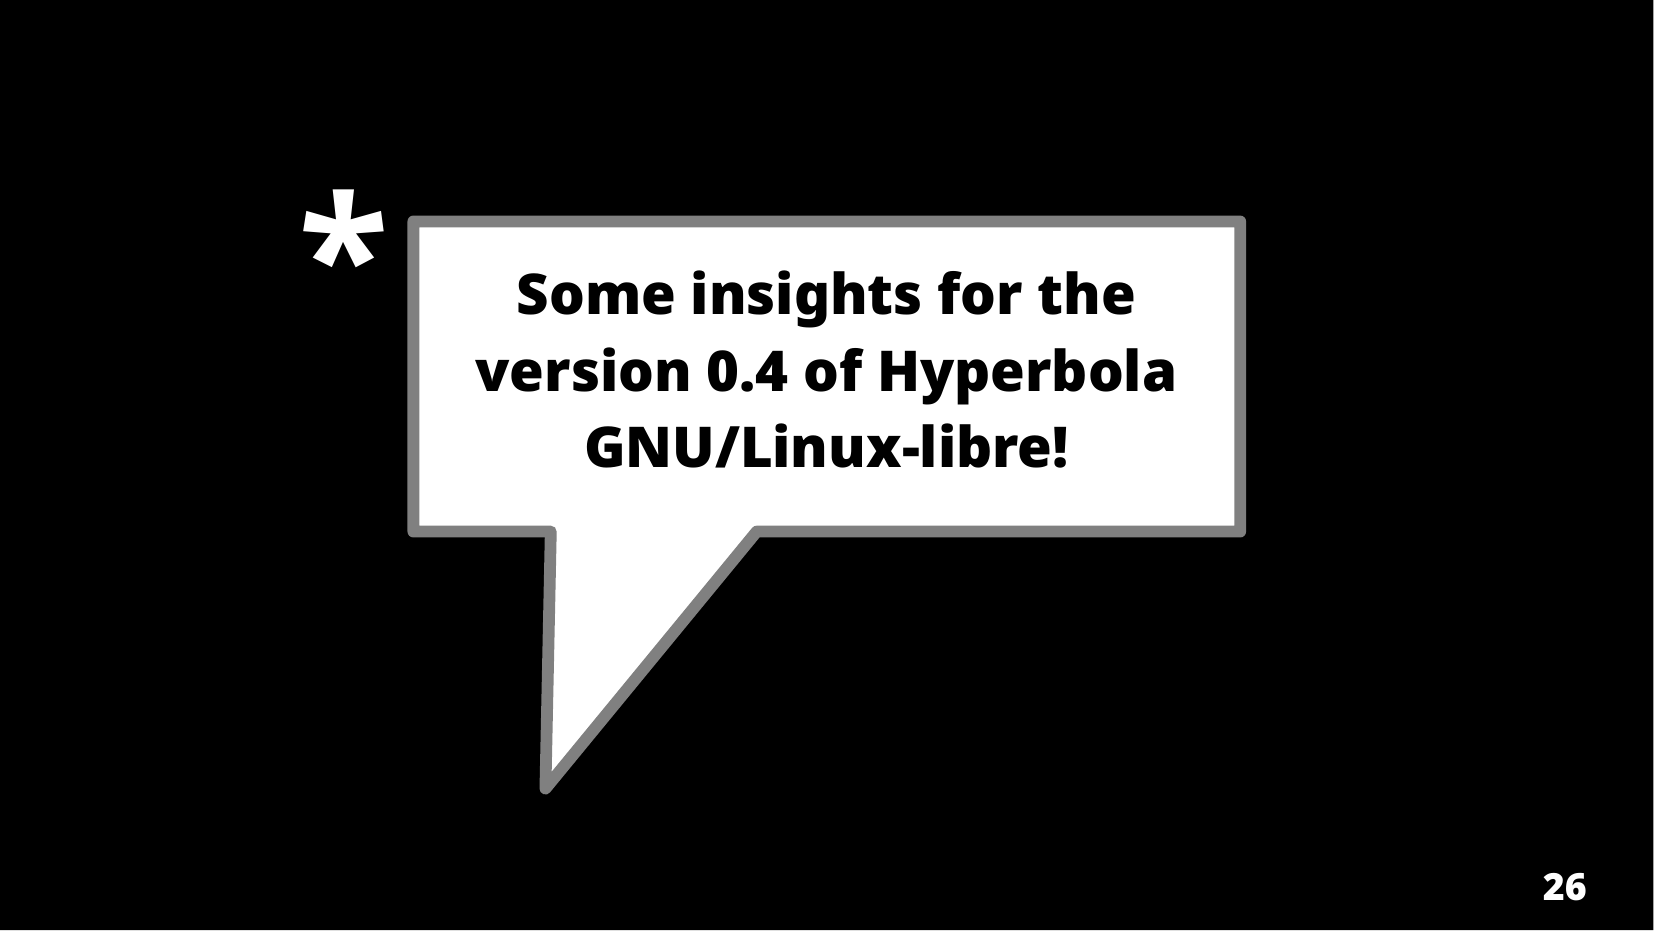

# Some insights for the version 0.4 of Hyperbola GNU/Linux-libre!
26